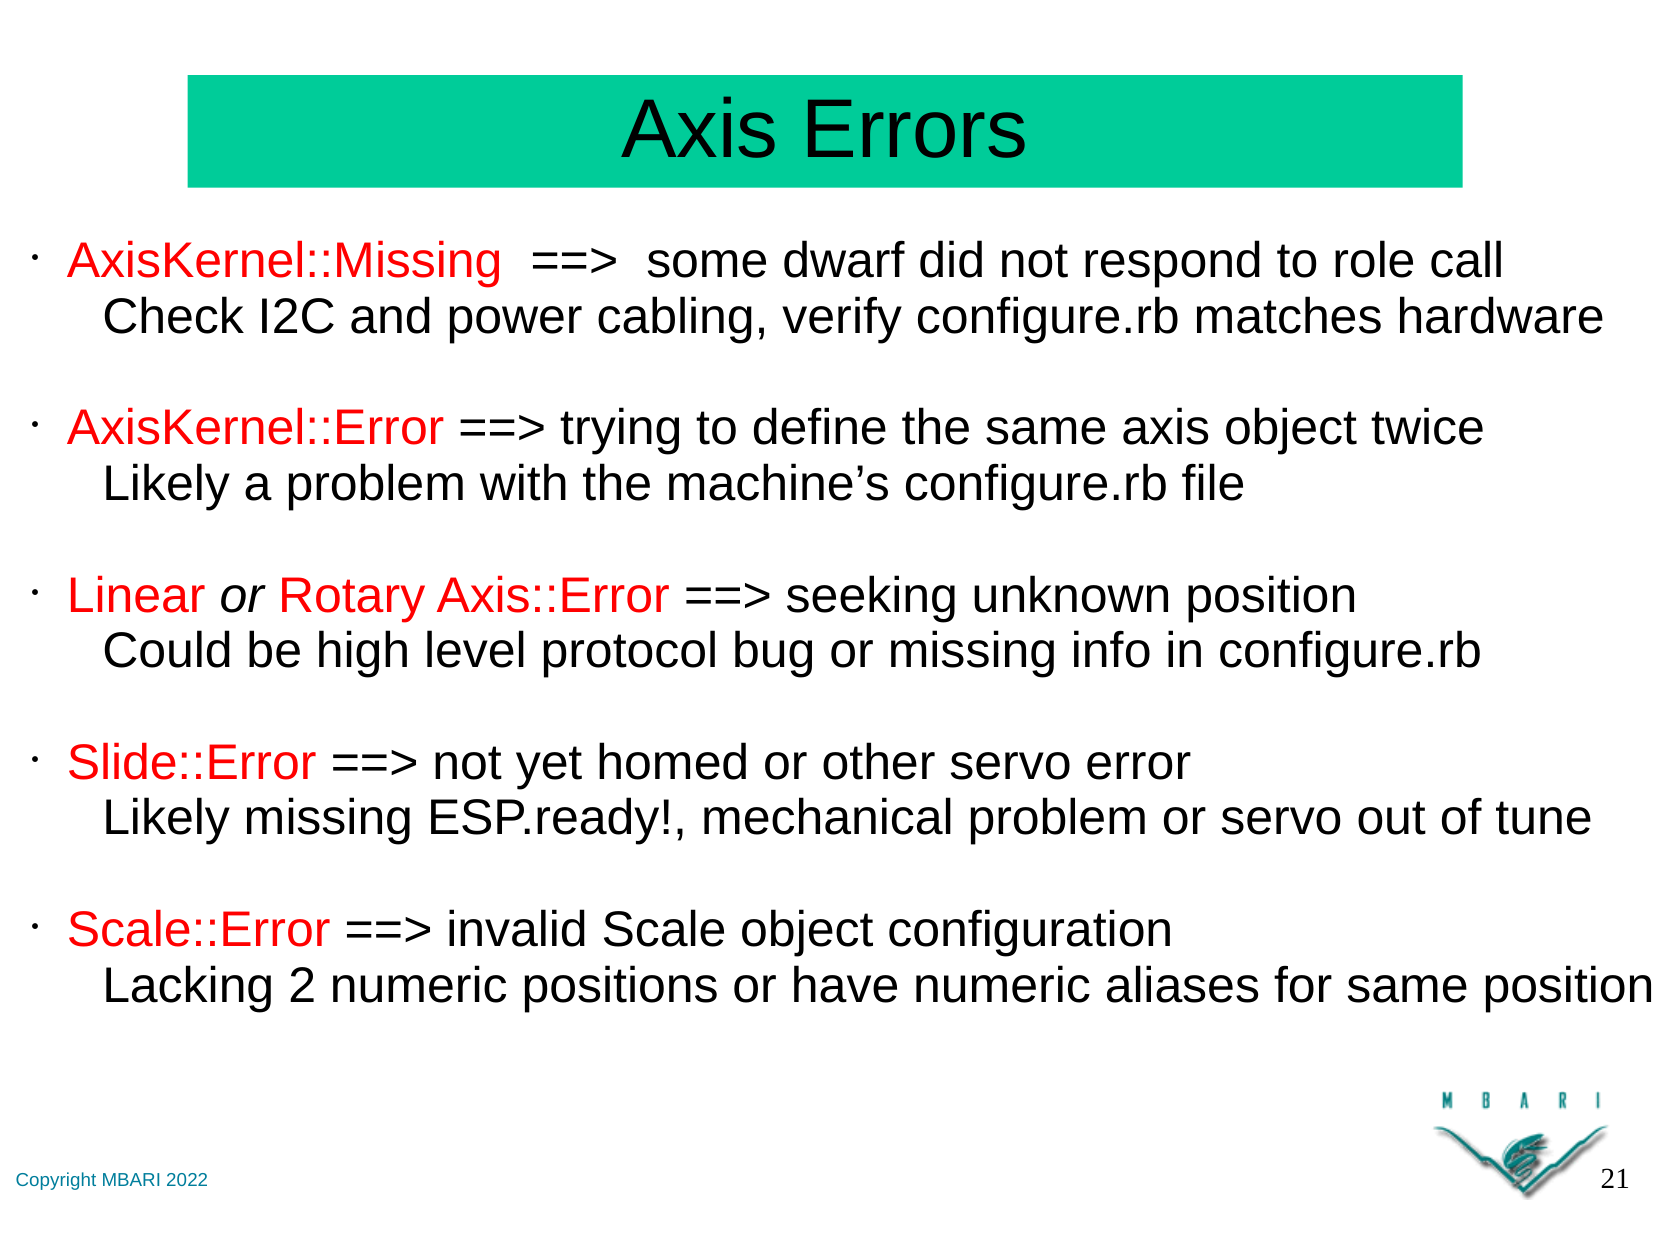

Axis Errors
AxisKernel::Missing ==> some dwarf did not respond to role call
Check I2C and power cabling, verify configure.rb matches hardware
AxisKernel::Error ==> trying to define the same axis object twice
Likely a problem with the machine’s configure.rb file
Linear or Rotary Axis::Error ==> seeking unknown position
Could be high level protocol bug or missing info in configure.rb
Slide::Error ==> not yet homed or other servo error
Likely missing ESP.ready!, mechanical problem or servo out of tune
Scale::Error ==> invalid Scale object configuration
Lacking 2 numeric positions or have numeric aliases for same position